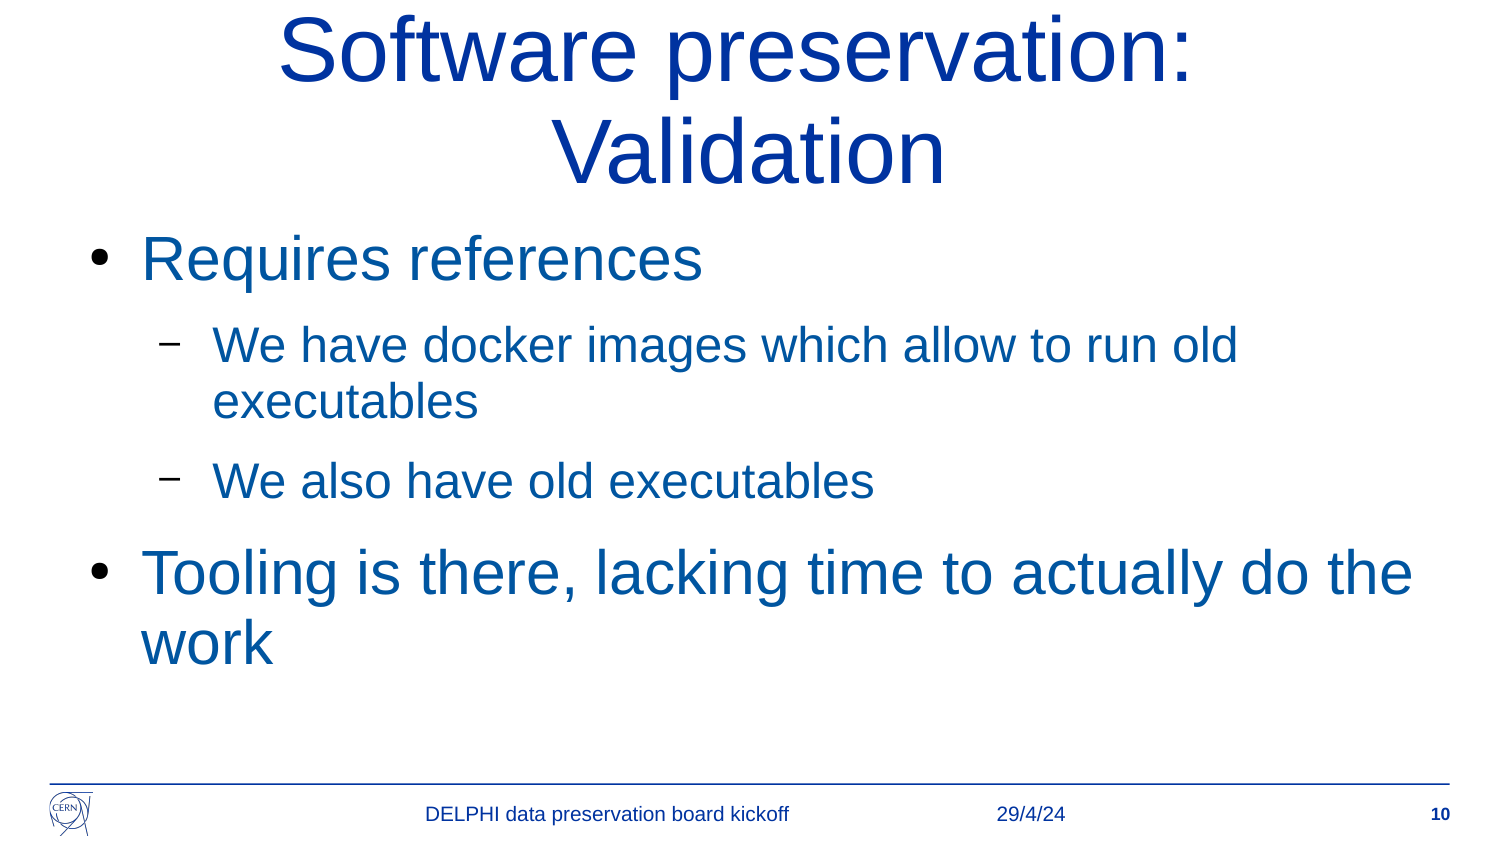

# Software preservation: Validation
Requires references
We have docker images which allow to run old executables
We also have old executables
Tooling is there, lacking time to actually do the work